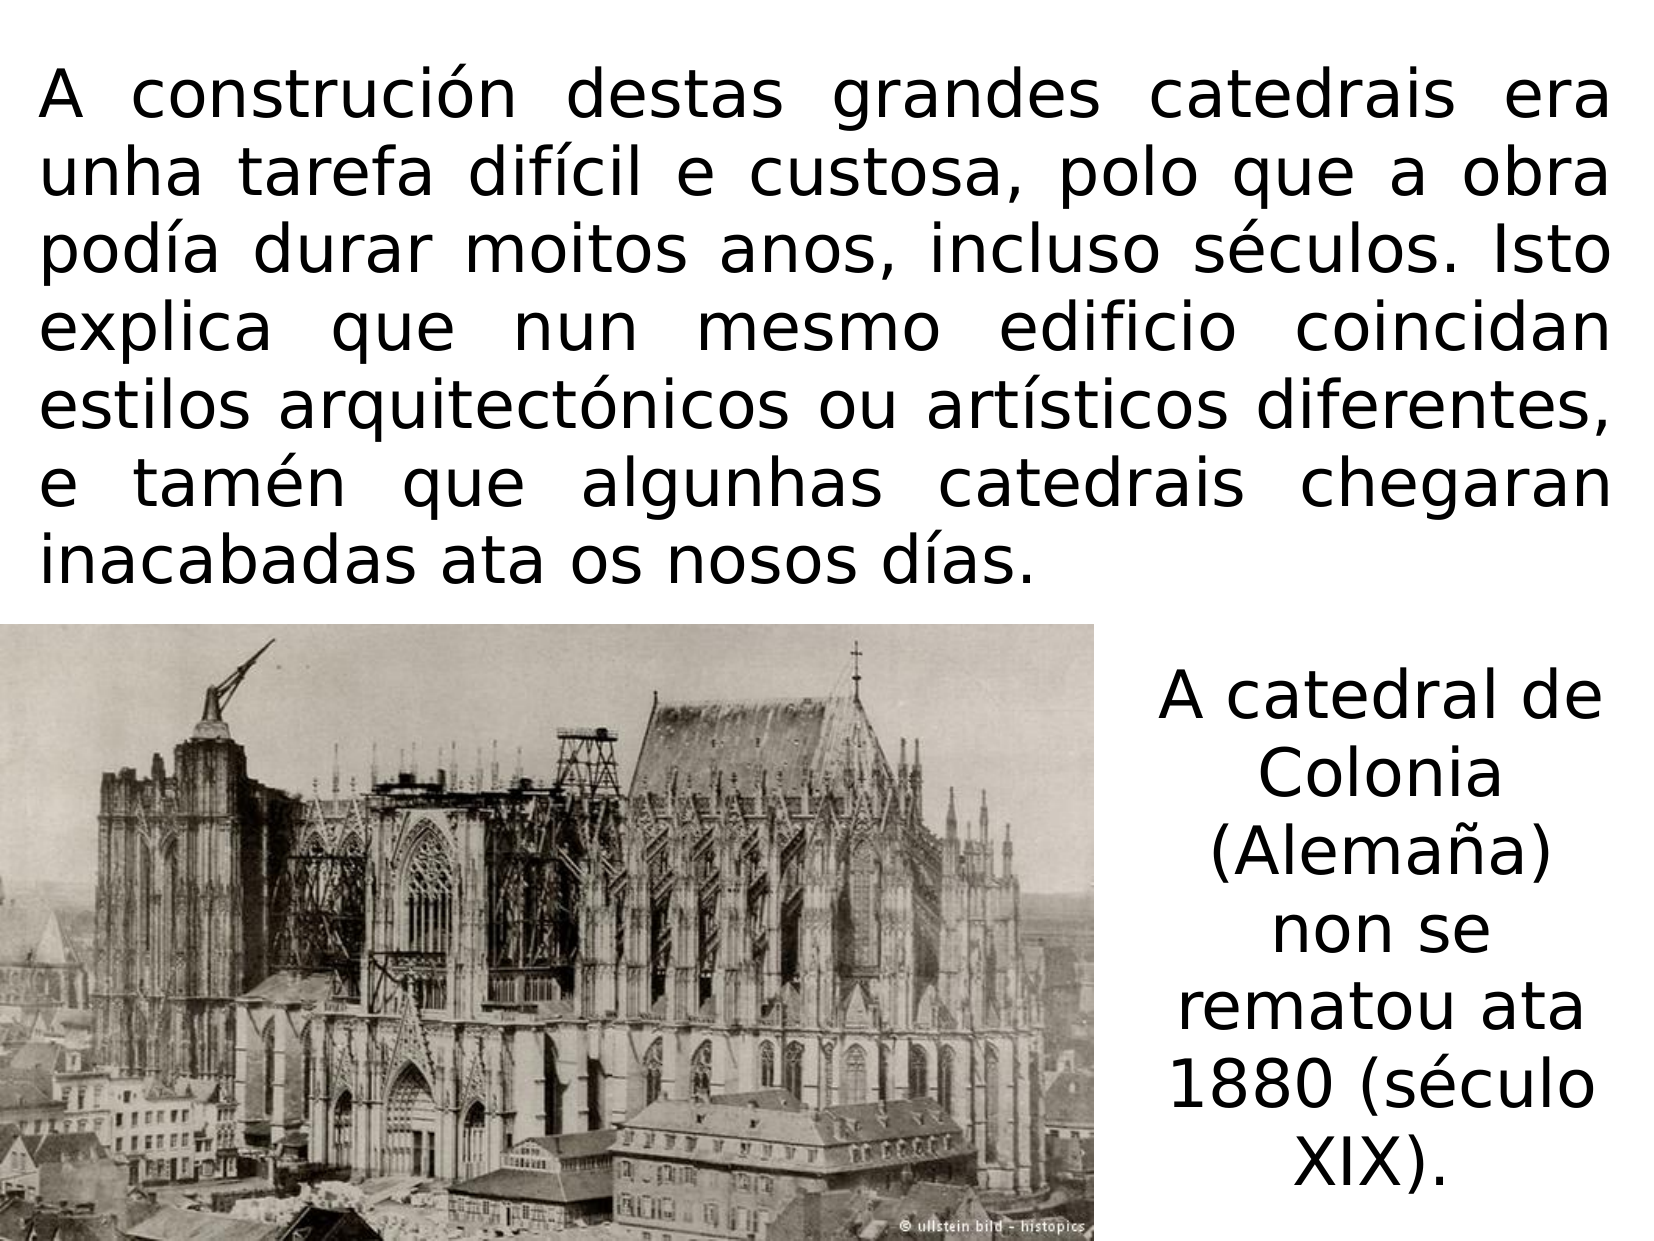

A construción destas grandes catedrais era unha tarefa difícil e custosa, polo que a obra podía durar moitos anos, incluso séculos. Isto explica que nun mesmo edificio coincidan estilos arquitectónicos ou artísticos diferentes, e tamén que algunhas catedrais chegaran inacabadas ata os nosos días.
A catedral de Colonia (Alemaña) non se rematou ata 1880 (século XIX).